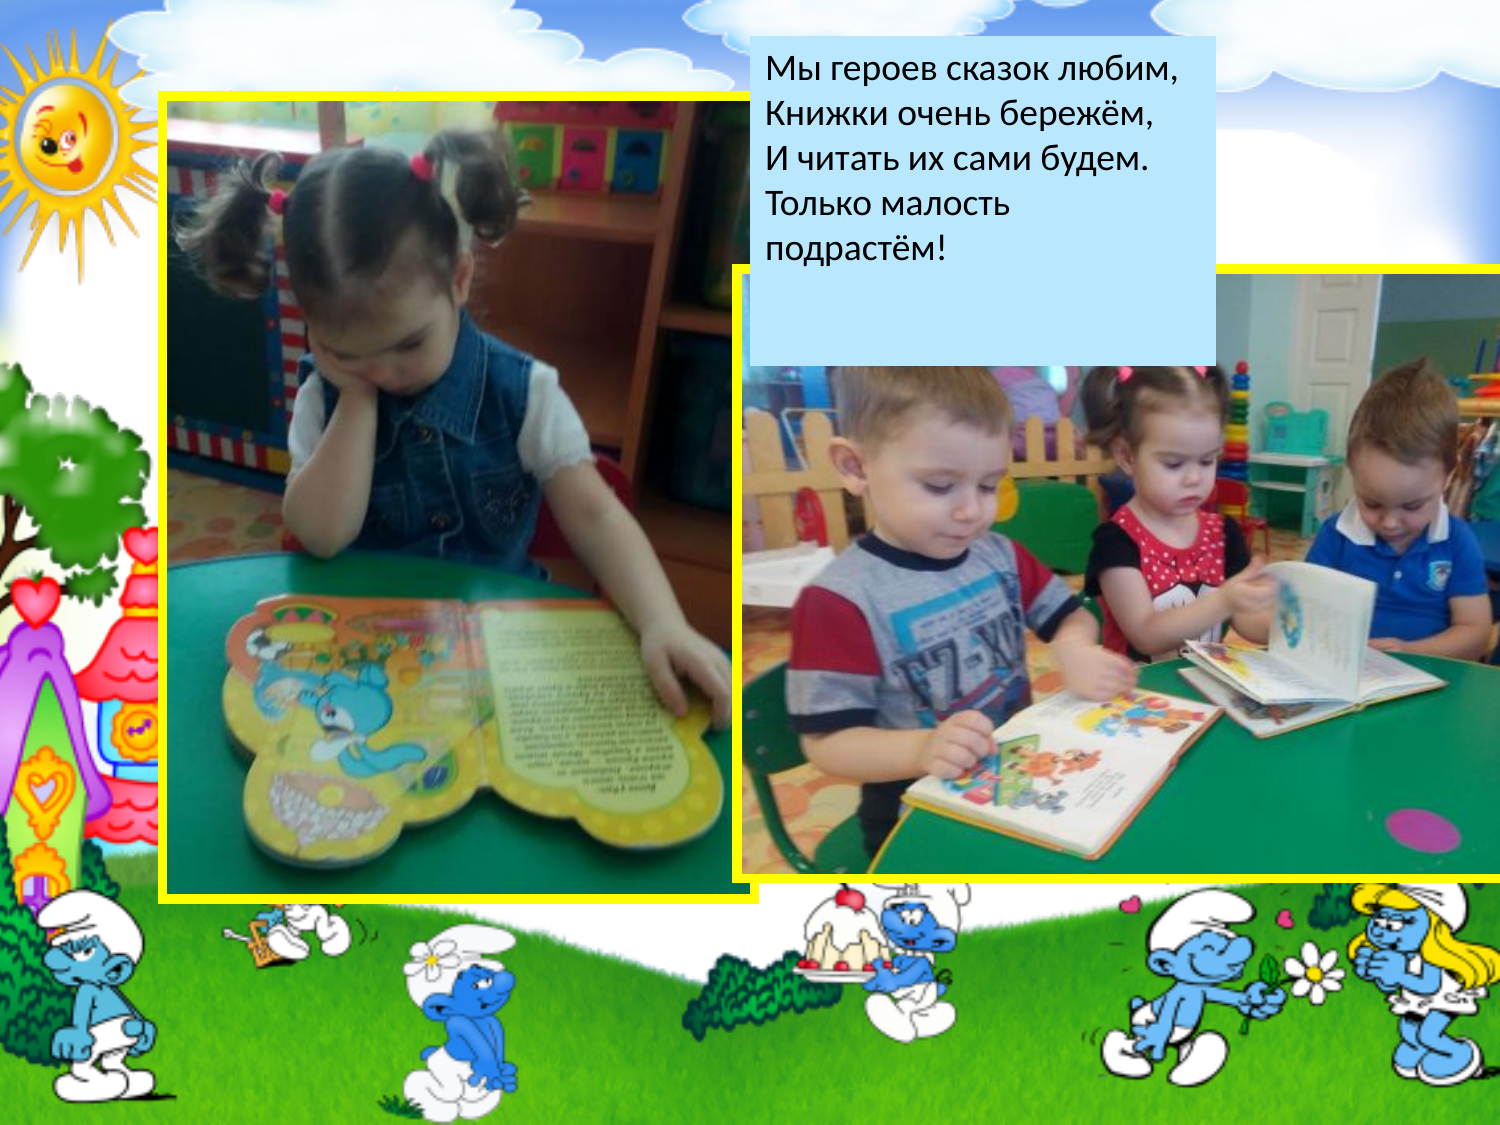

Мы героев сказок любим,
Книжки очень бережём,
И читать их сами будем.
Только малость подрастём!